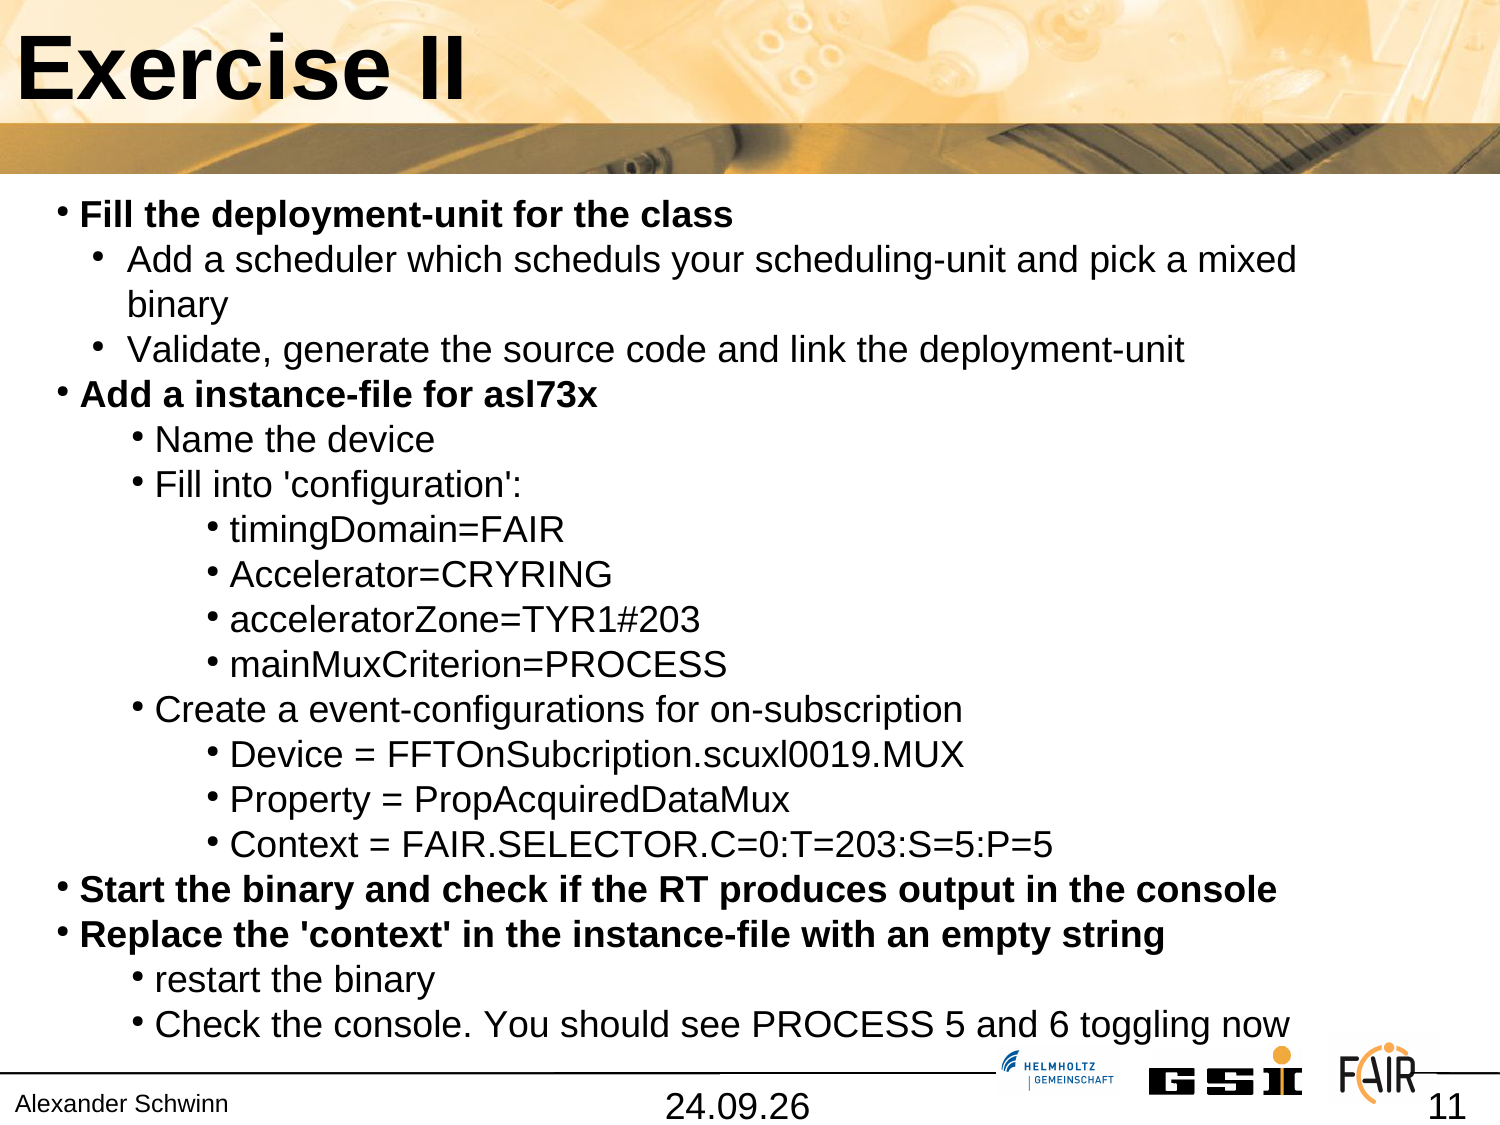

# Exercise II
 Fill the deployment-unit for the class
Add a scheduler which scheduls your scheduling-unit and pick a mixed binary
Validate, generate the source code and link the deployment-unit
 Add a instance-file for asl73x
 Name the device
 Fill into 'configuration':
 timingDomain=FAIR
 Accelerator=CRYRING
 acceleratorZone=TYR1#203
 mainMuxCriterion=PROCESS
 Create a event-configurations for on-subscription
 Device = FFTOnSubcription.scuxl0019.MUX
 Property = PropAcquiredDataMux
 Context = FAIR.SELECTOR.C=0:T=203:S=5:P=5
 Start the binary and check if the RT produces output in the console
 Replace the 'context' in the instance-file with an empty string
 restart the binary
 Check the console. You should see PROCESS 5 and 6 toggling now
11